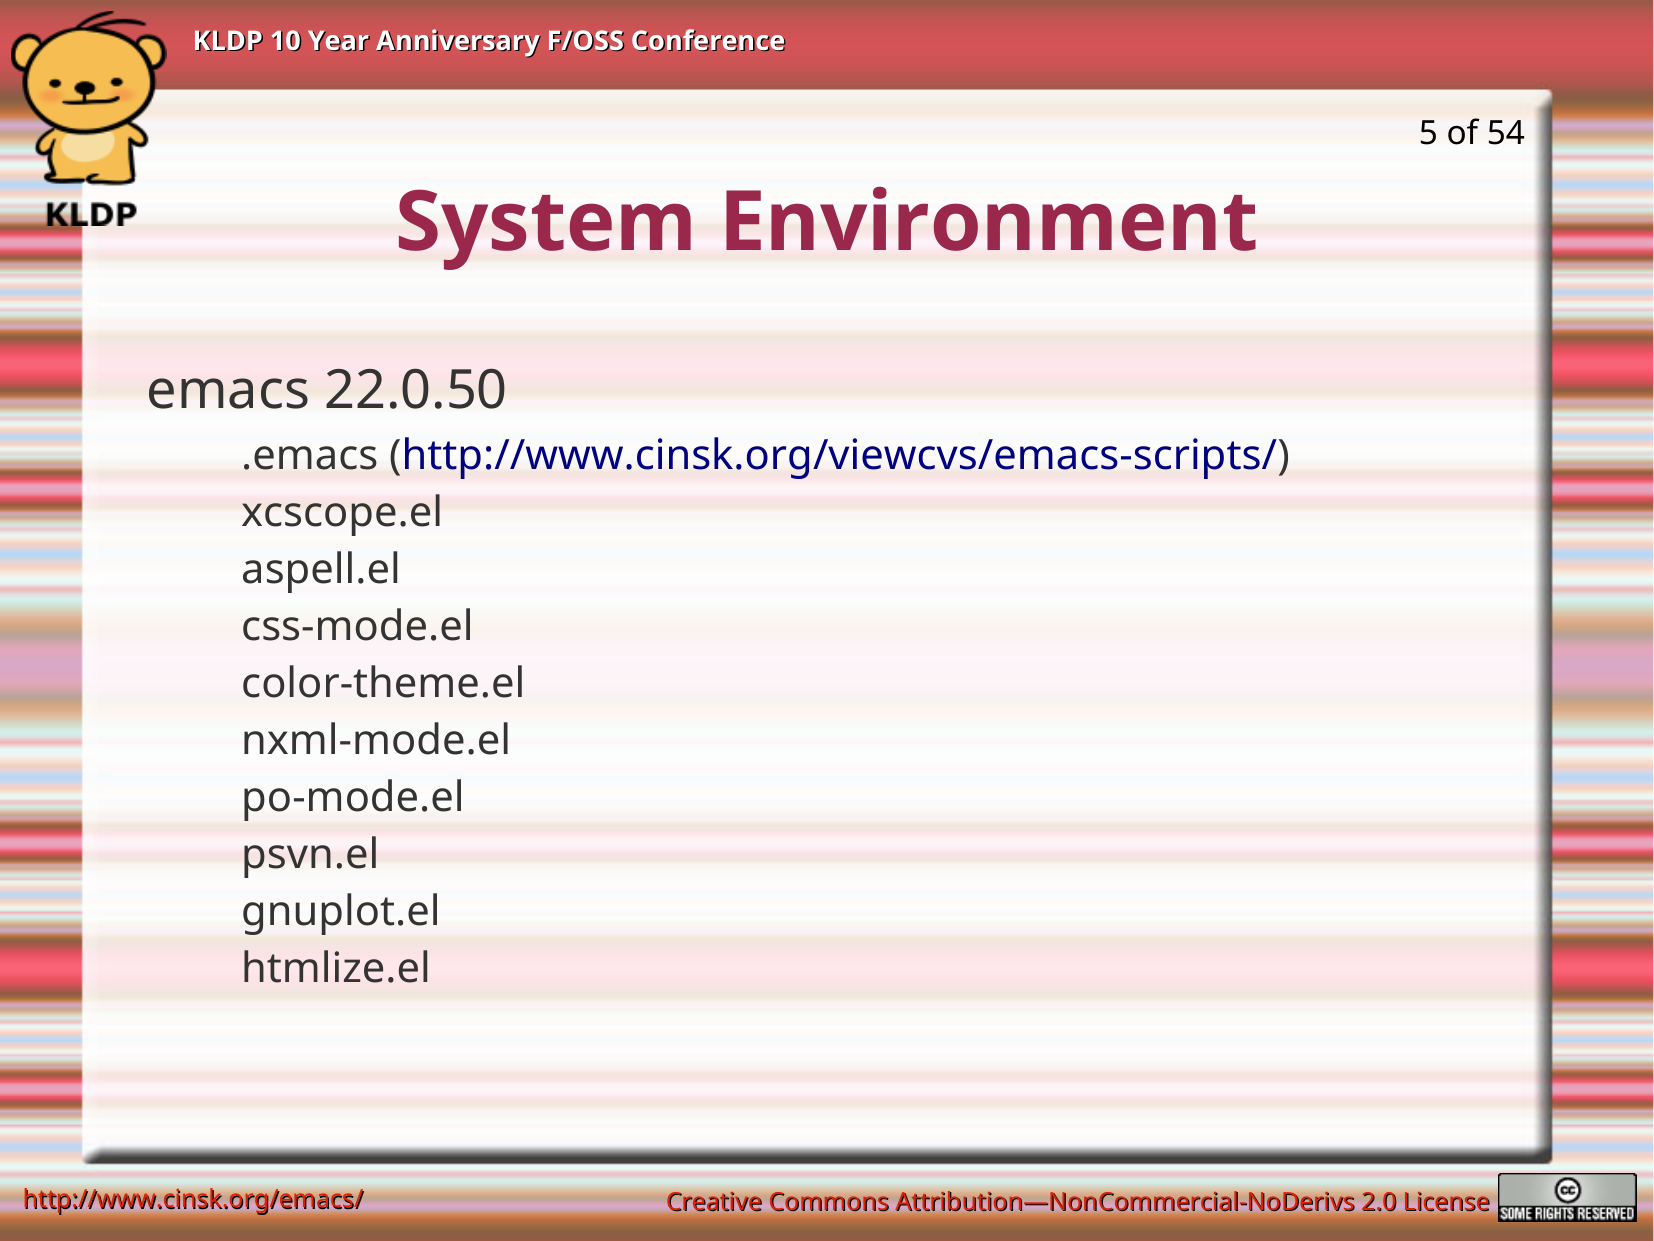

# System Environment
emacs 22.0.50
.emacs (http://www.cinsk.org/viewcvs/emacs-scripts/)
xcscope.el
aspell.el
css-mode.el
color-theme.el
nxml-mode.el
po-mode.el
psvn.el
gnuplot.el
htmlize.el